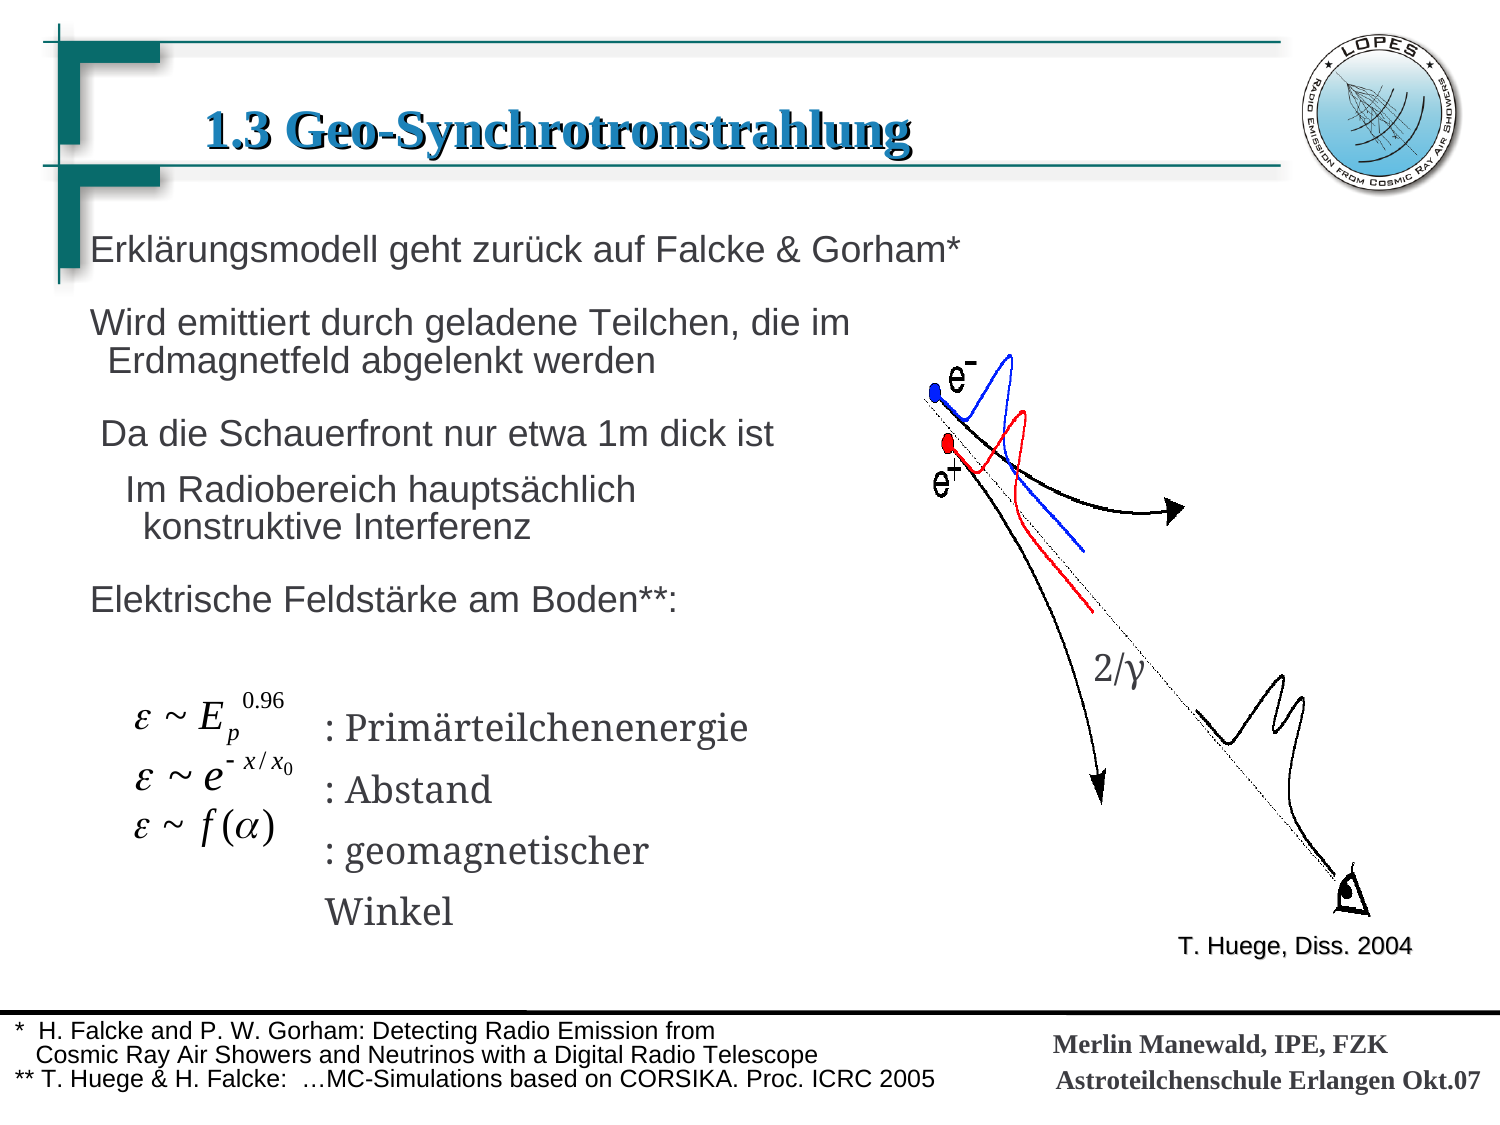

1.3 Geo-Synchrotronstrahlung
Erklärungsmodell geht zurück auf Falcke & Gorham*
Wird emittiert durch geladene Teilchen, die im Erdmagnetfeld abgelenkt werden
 Da die Schauerfront nur etwa 1m dick ist
Im Radiobereich hauptsächlich konstruktive Interferenz
Elektrische Feldstärke am Boden**:
 2/γ
: Primärteilchenenergie
: Abstand
: geomagnetischer Winkel
T. Huege, Diss. 2004
* H. Falcke and P. W. Gorham: Detecting Radio Emission from
 Cosmic Ray Air Showers and Neutrinos with a Digital Radio Telescope
** T. Huege & H. Falcke: …MC-Simulations based on CORSIKA. Proc. ICRC 2005